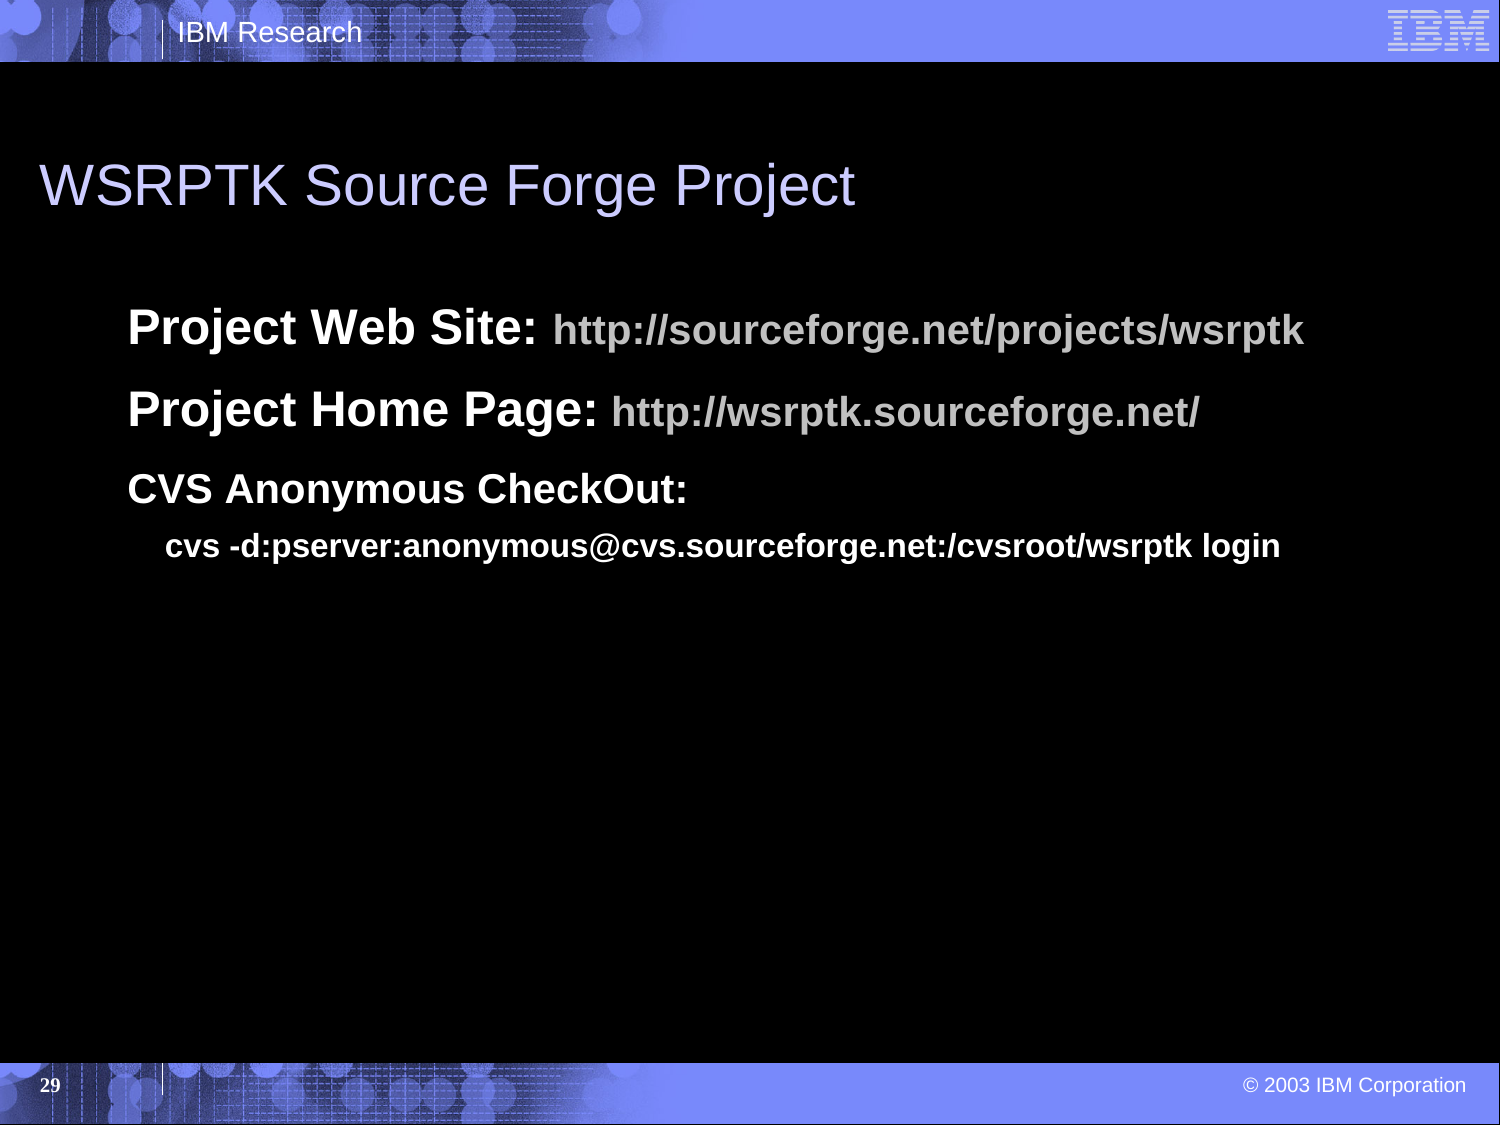

# WSRPTK Source Forge Project
Project Web Site: http://sourceforge.net/projects/wsrptk
Project Home Page: http://wsrptk.sourceforge.net/
CVS Anonymous CheckOut:
cvs -d:pserver:anonymous@cvs.sourceforge.net:/cvsroot/wsrptk login
29